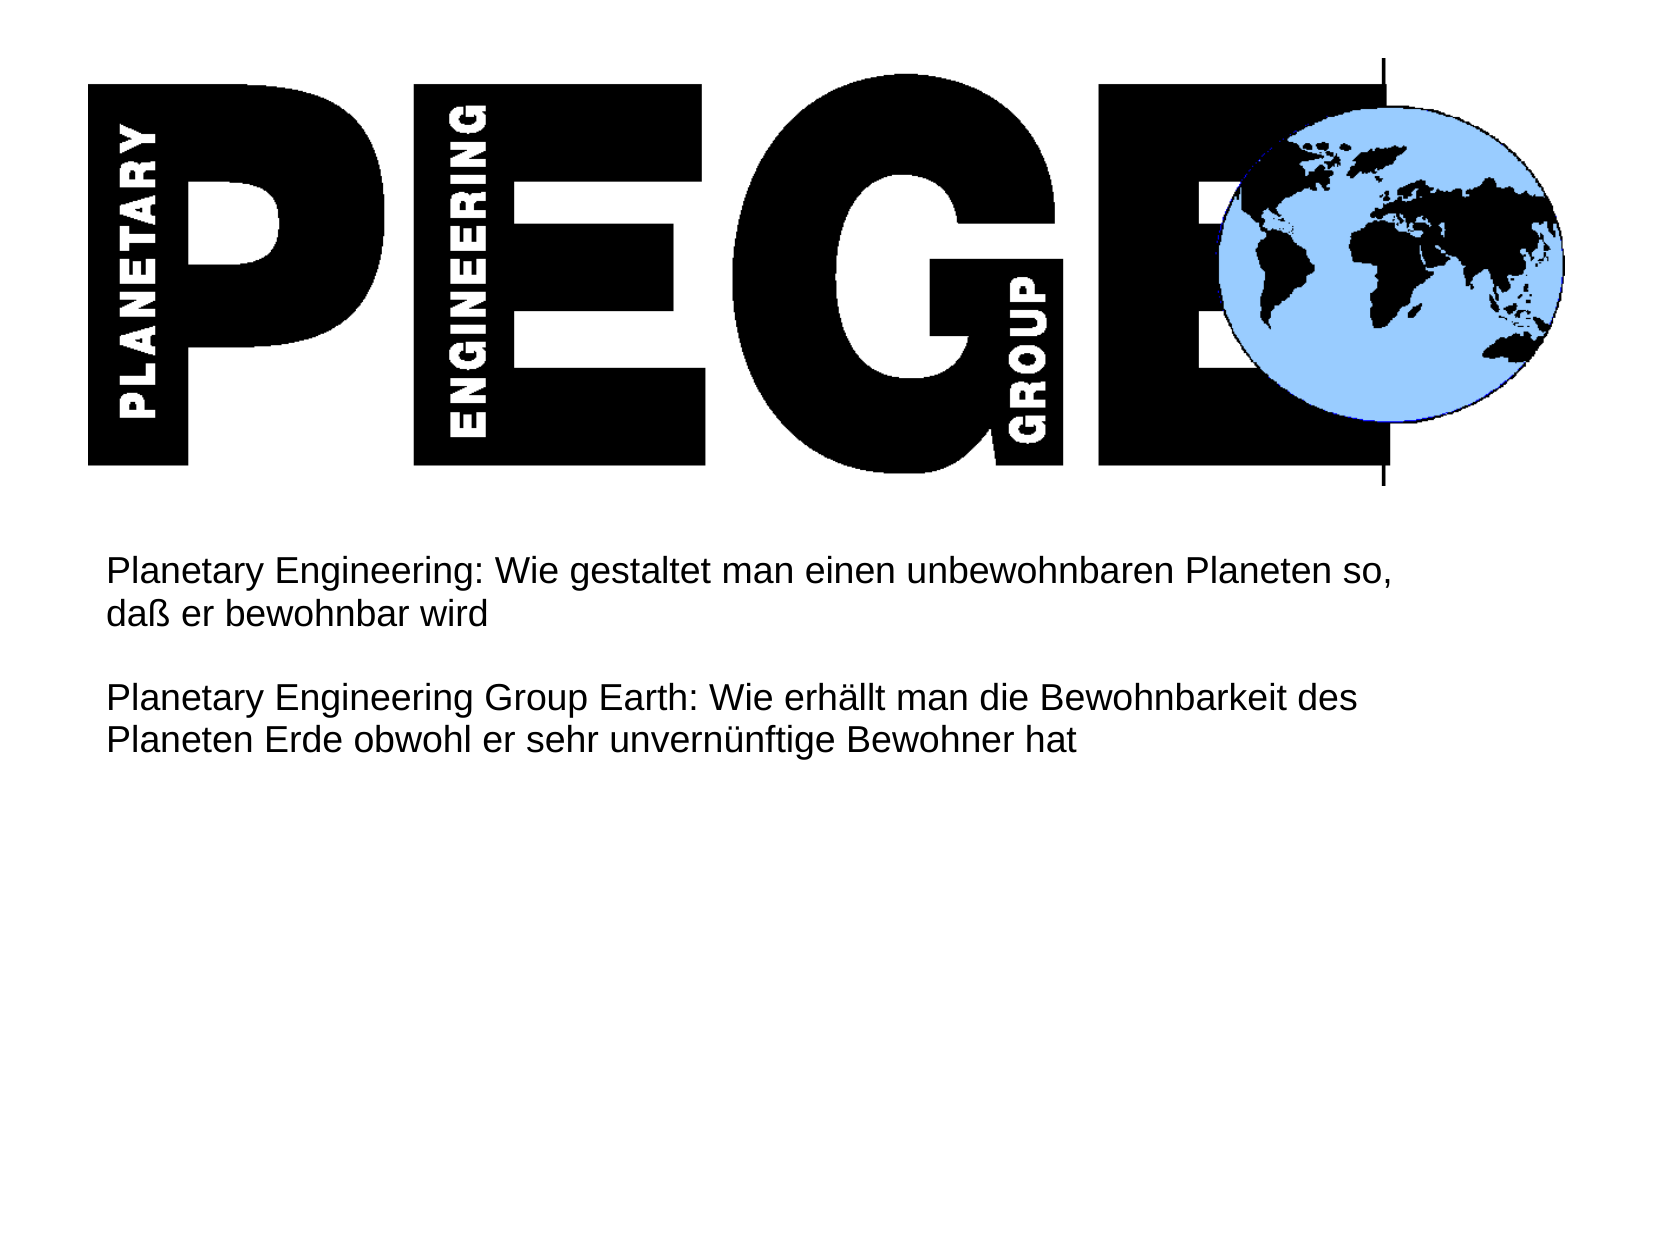

Planetary Engineering: Wie gestaltet man einen unbewohnbaren Planeten so,
daß er bewohnbar wird
Planetary Engineering Group Earth: Wie erhällt man die Bewohnbarkeit des
Planeten Erde obwohl er sehr unvernünftige Bewohner hat